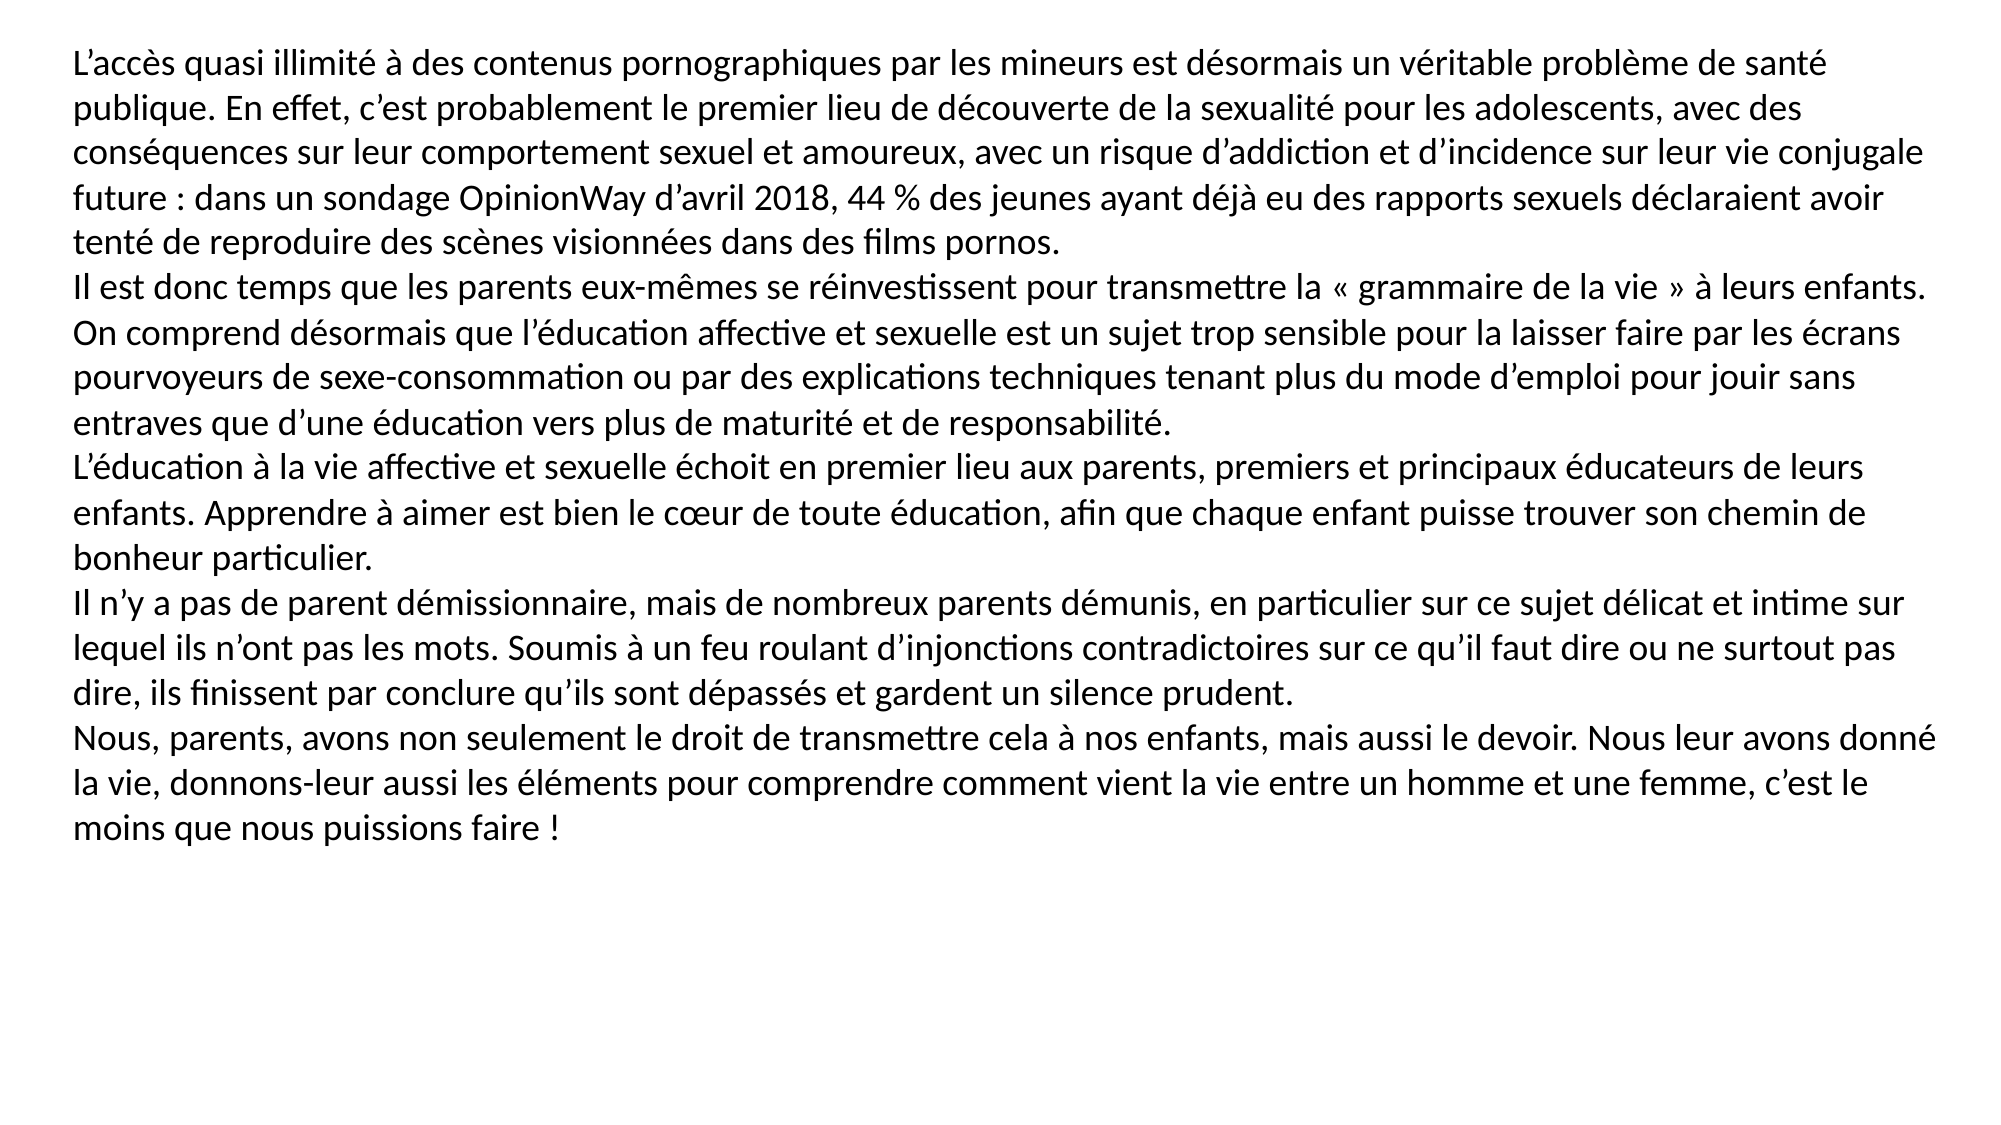

L’accès quasi illimité à des contenus pornographiques par les mineurs est désormais un véritable problème de santé publique. En effet, c’est probablement le premier lieu de découverte de la sexualité pour les adolescents, avec des conséquences sur leur comportement sexuel et amoureux, avec un risque d’addiction et d’incidence sur leur vie conjugale future : dans un sondage OpinionWay d’avril 2018, 44 % des jeunes ayant déjà eu des rapports sexuels déclaraient avoir tenté de reproduire des scènes visionnées dans des films pornos.
Il est donc temps que les parents eux-mêmes se réinvestissent pour transmettre la « grammaire de la vie » à leurs enfants. On comprend désormais que l’éducation affective et sexuelle est un sujet trop sensible pour la laisser faire par les écrans pourvoyeurs de sexe-consommation ou par des explications techniques tenant plus du mode d’emploi pour jouir sans entraves que d’une éducation vers plus de maturité et de responsabilité.
L’éducation à la vie affective et sexuelle échoit en premier lieu aux parents, premiers et principaux éducateurs de leurs enfants. Apprendre à aimer est bien le cœur de toute éducation, afin que chaque enfant puisse trouver son chemin de bonheur particulier.
Il n’y a pas de parent démissionnaire, mais de nombreux parents démunis, en particulier sur ce sujet délicat et intime sur lequel ils n’ont pas les mots. Soumis à un feu roulant d’injonctions contradictoires sur ce qu’il faut dire ou ne surtout pas dire, ils finissent par conclure qu’ils sont dépassés et gardent un silence prudent.
Nous, parents, avons non seulement le droit de transmettre cela à nos enfants, mais aussi le devoir. Nous leur avons donné la vie, donnons-leur aussi les éléments pour comprendre comment vient la vie entre un homme et une femme, c’est le moins que nous puissions faire !